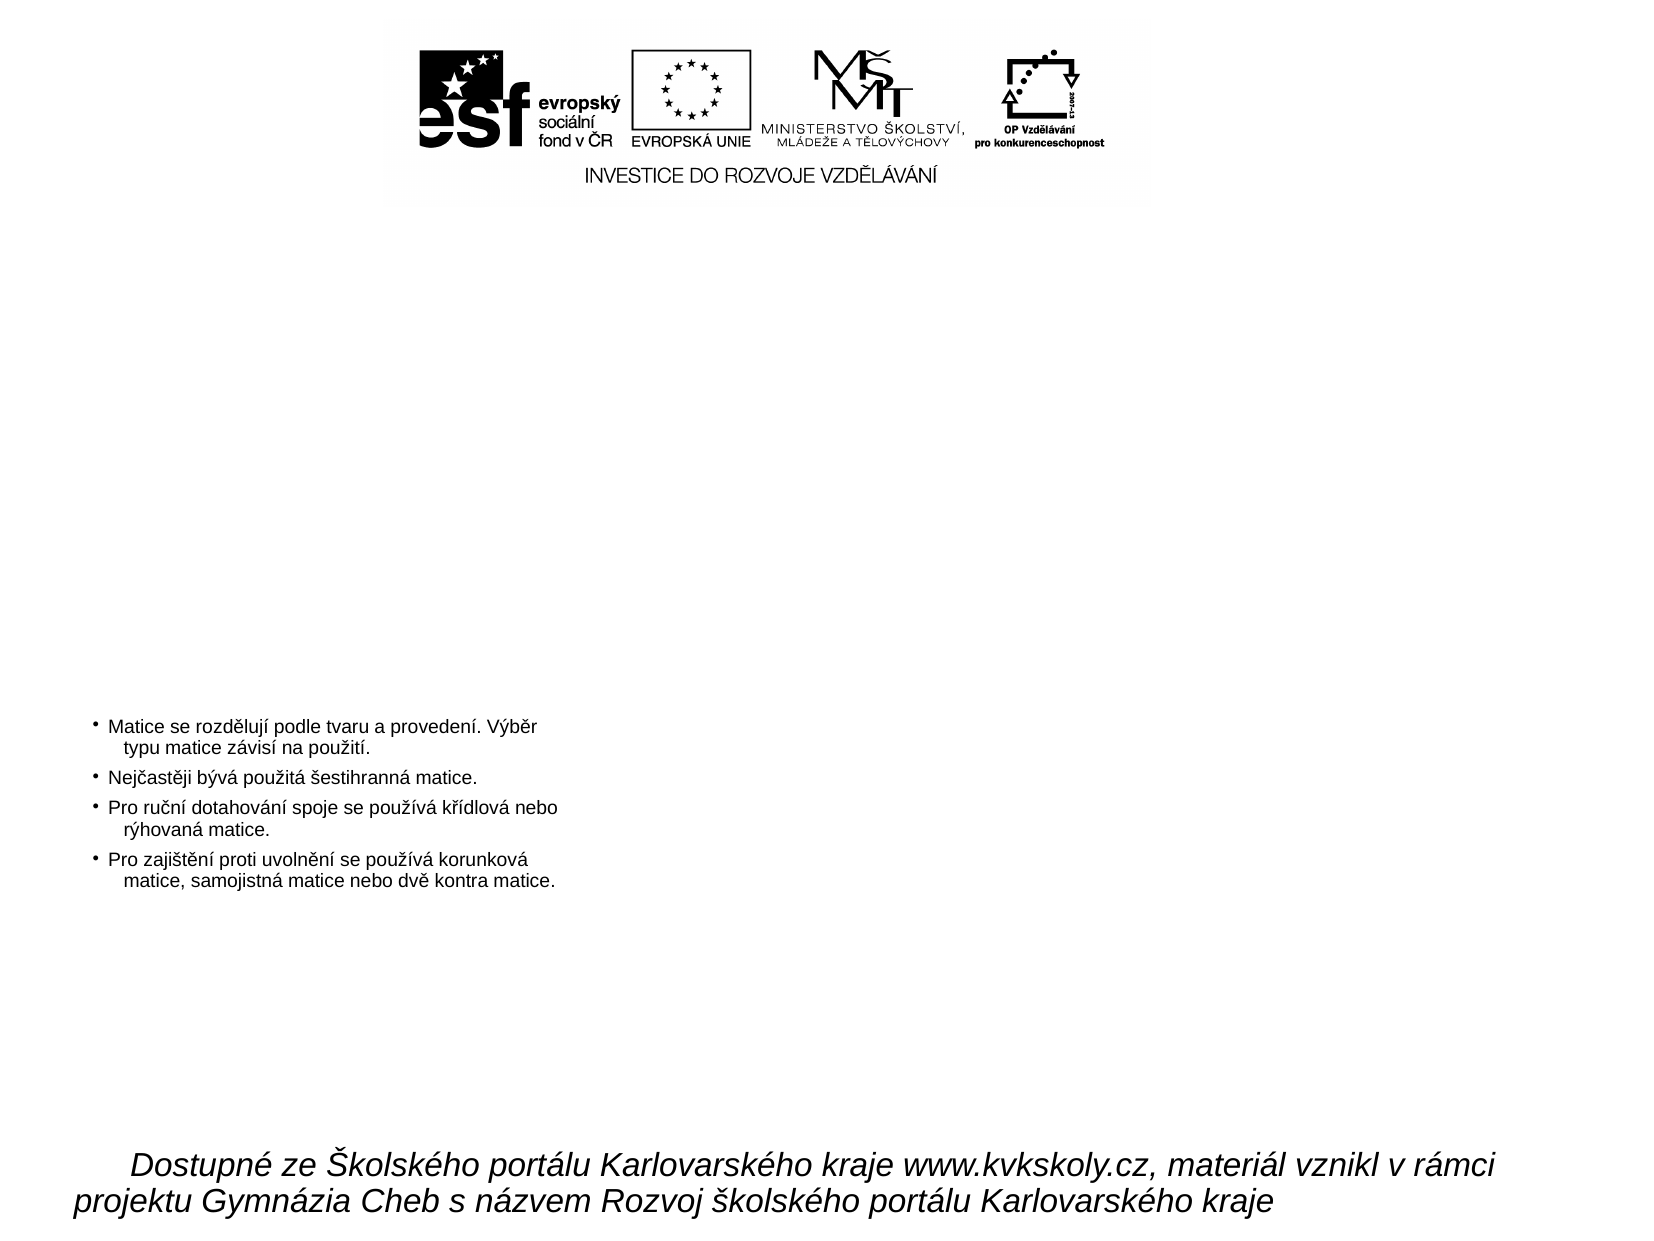

# Matice
Matice se rozdělují podle tvaru a provedení. Výběr typu matice závisí na použití.
Nejčastěji bývá použitá šestihranná matice.
Pro ruční dotahování spoje se používá křídlová nebo rýhovaná matice.
Pro zajištění proti uvolnění se používá korunková matice, samojistná matice nebo dvě kontra matice.
	Dostupné ze Školského portálu Karlovarského kraje www.kvkskoly.cz, materiál vznikl v rámci projektu Gymnázia Cheb s názvem Rozvoj školského portálu Karlovarského kraje